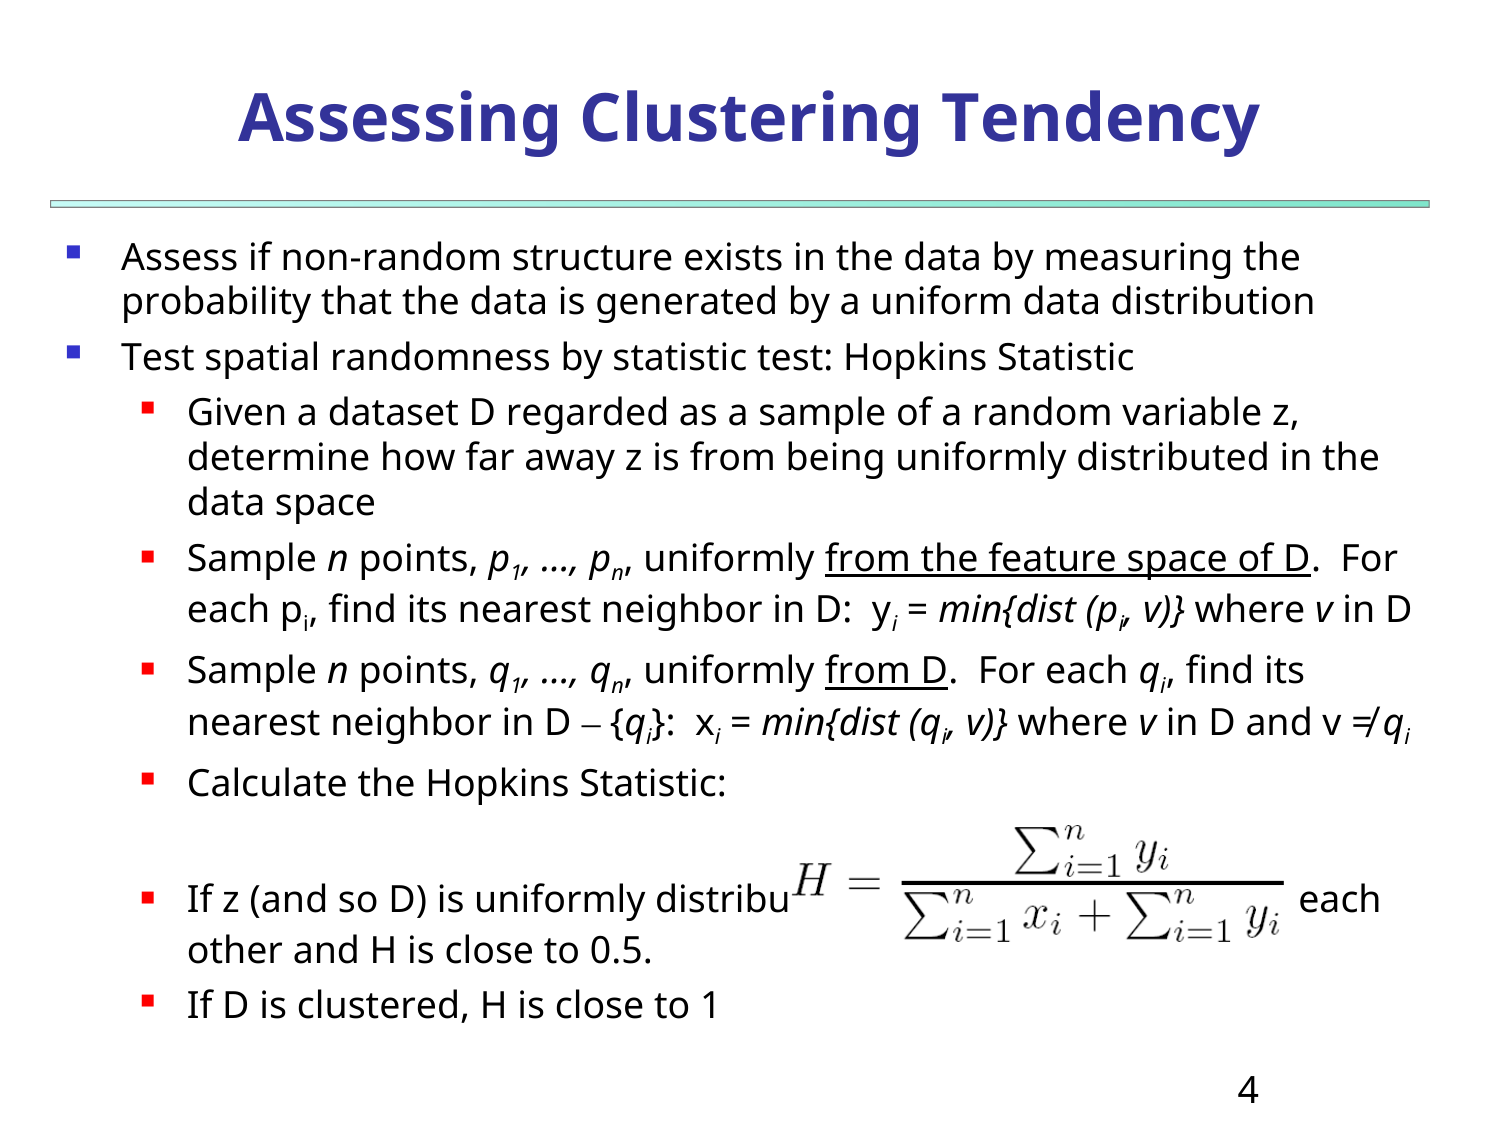

# Assessing Clustering Tendency
Assess if non-random structure exists in the data by measuring the probability that the data is generated by a uniform data distribution
Test spatial randomness by statistic test: Hopkins Statistic
Given a dataset D regarded as a sample of a random variable z, determine how far away z is from being uniformly distributed in the data space
Sample n points, p1, …, pn, uniformly from the feature space of D. For each pi, find its nearest neighbor in D: yi = min{dist (pi, v)} where v in D
Sample n points, q1, …, qn, uniformly from D. For each qi, find its nearest neighbor in D – {qi}: xi = min{dist (qi, v)} where v in D and v ≠ qi
Calculate the Hopkins Statistic:
If z (and so D) is uniformly distributed, ∑ xi and ∑ yi are close to each other and H is close to 0.5.
If D is clustered, H is close to 1